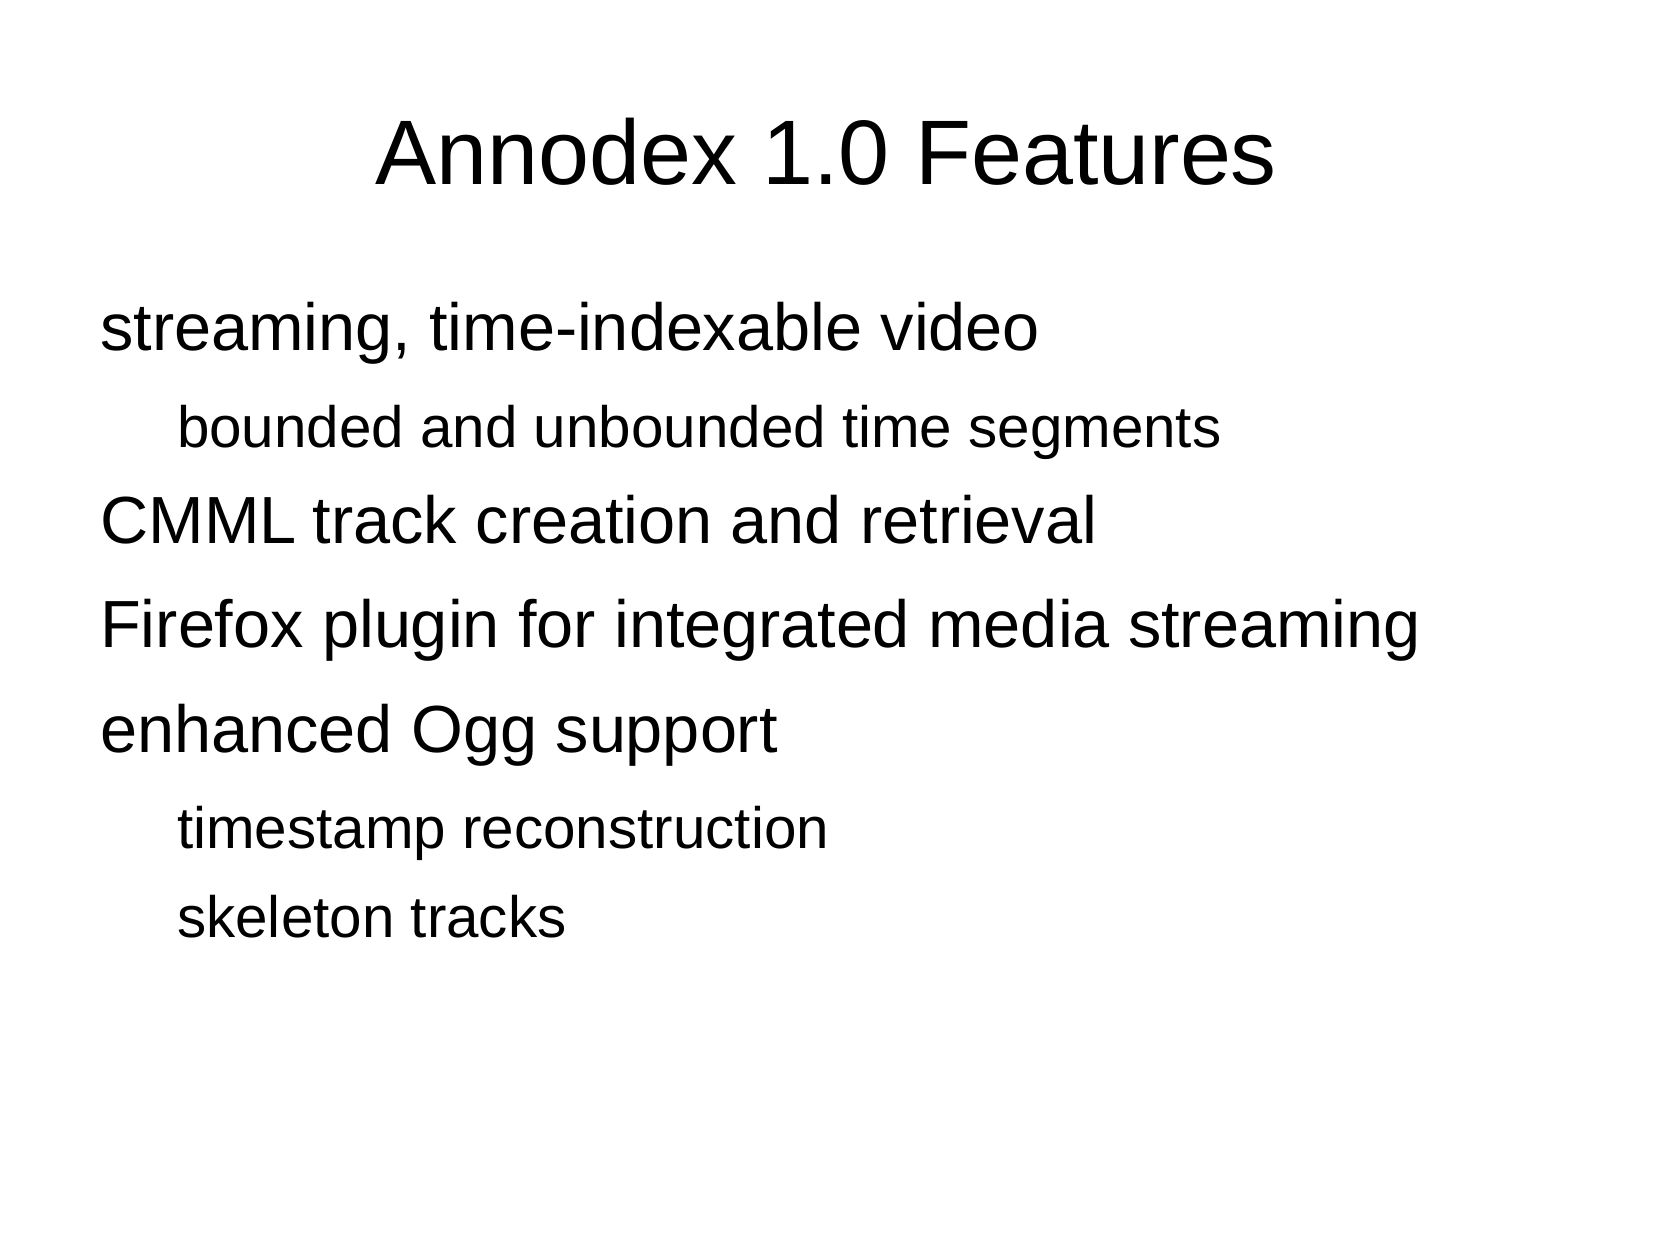

# Annodex 1.0 Features
streaming, time-indexable video
bounded and unbounded time segments
CMML track creation and retrieval
Firefox plugin for integrated media streaming
enhanced Ogg support
timestamp reconstruction
skeleton tracks